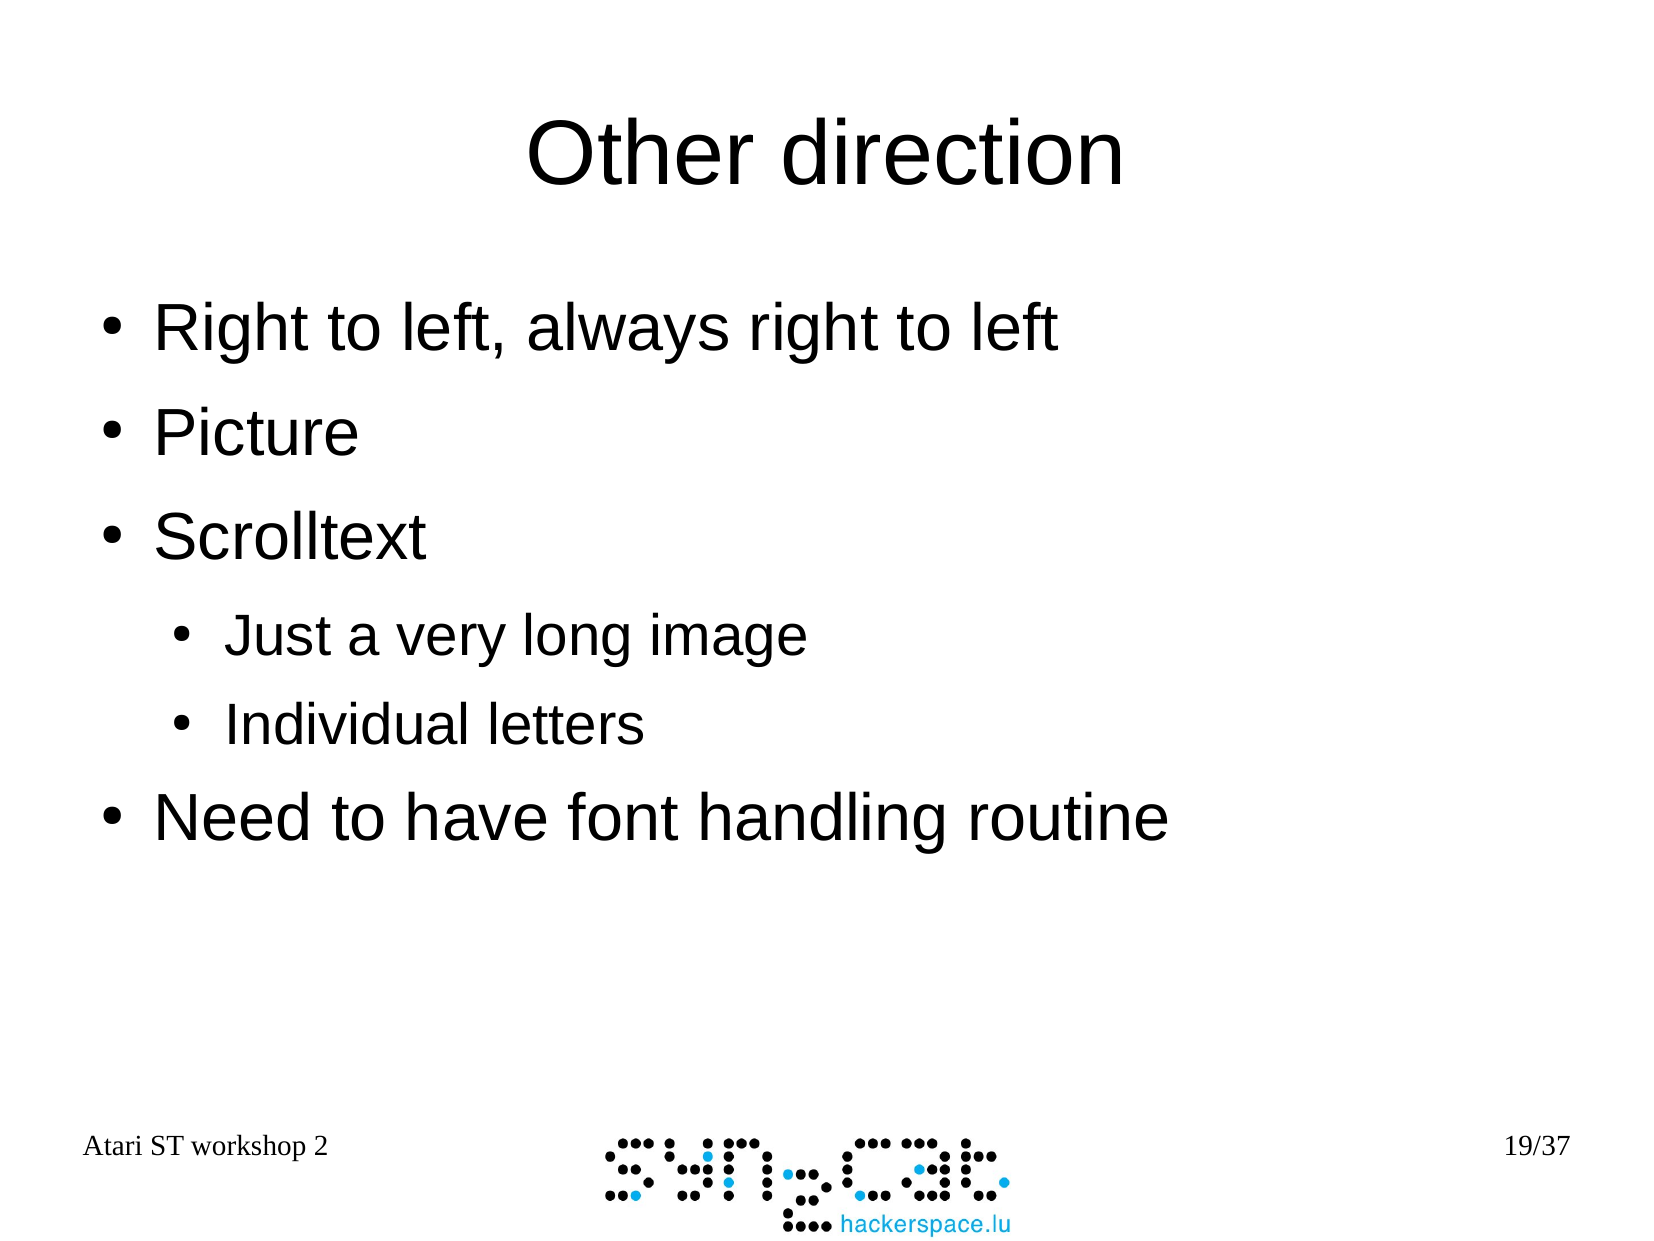

# Other direction
Right to left, always right to left
Picture
Scrolltext
Just a very long image
Individual letters
Need to have font handling routine
19